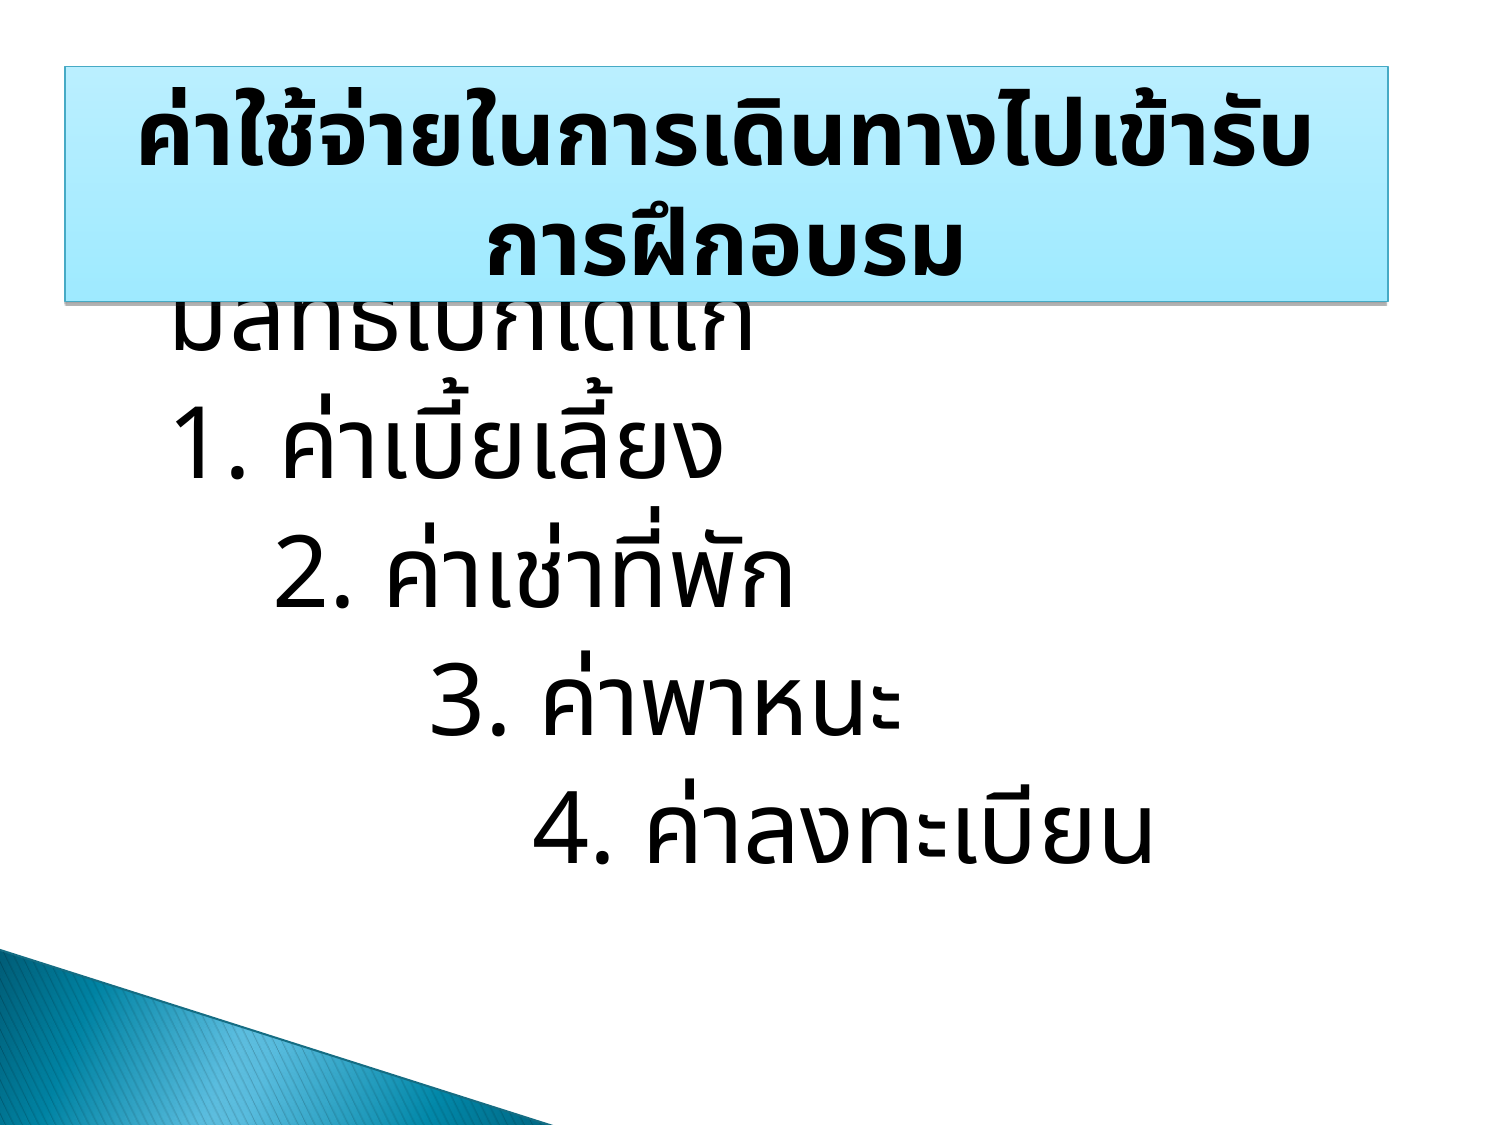

ค่าใช้จ่ายในการเดินทางไปเข้ารับการฝึกอบรม
# มีสิทธิเบิกได้แก่
1. ค่าเบี้ยเลี้ยง
 2. ค่าเช่าที่พัก
 3. ค่าพาหนะ
 4. ค่าลงทะเบียน